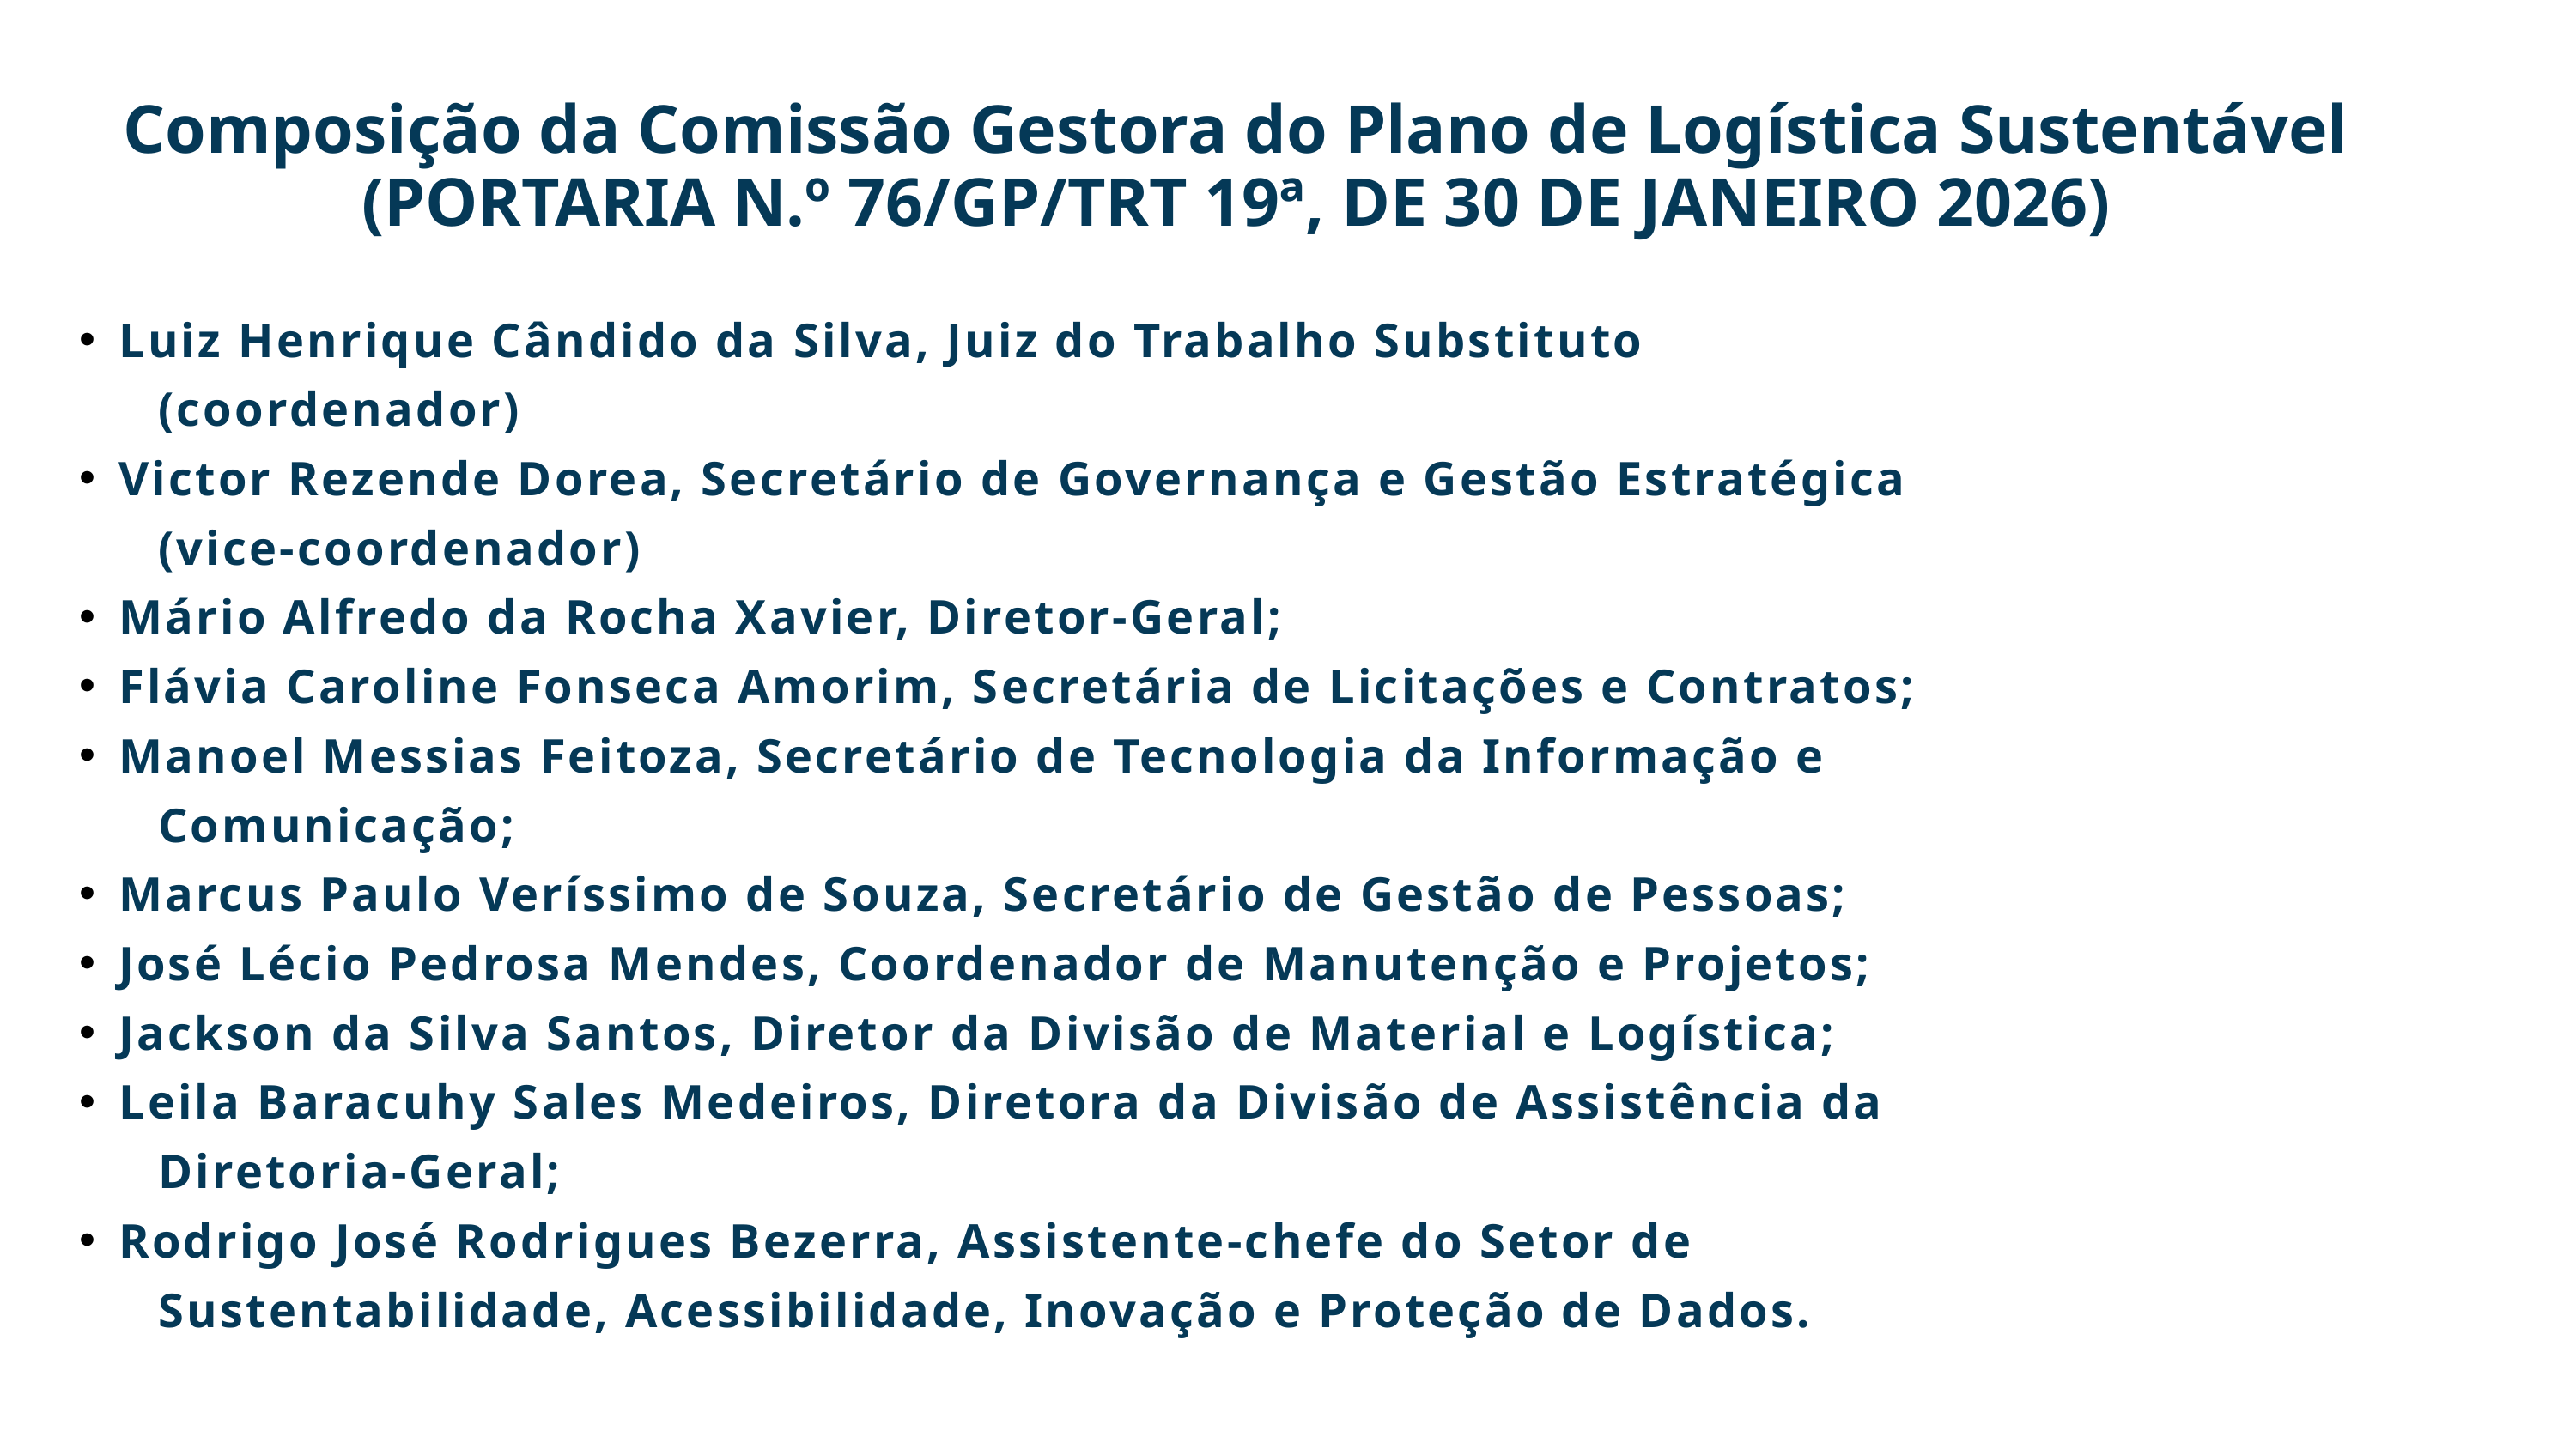

Composição da Comissão Gestora do Plano de Logística Sustentável (PORTARIA N.º 76/GP/TRT 19ª, DE 30 DE JANEIRO 2026)
Luiz Henrique Cândido da Silva, Juiz do Trabalho Substituto (coordenador)
Victor Rezende Dorea, Secretário de Governança e Gestão Estratégica (vice-coordenador)
Mário Alfredo da Rocha Xavier, Diretor-Geral;
Flávia Caroline Fonseca Amorim, Secretária de Licitações e Contratos;
Manoel Messias Feitoza, Secretário de Tecnologia da Informação e Comunicação;
Marcus Paulo Veríssimo de Souza, Secretário de Gestão de Pessoas;
José Lécio Pedrosa Mendes, Coordenador de Manutenção e Projetos;
Jackson da Silva Santos, Diretor da Divisão de Material e Logística;
Leila Baracuhy Sales Medeiros, Diretora da Divisão de Assistência da Diretoria-Geral;
Rodrigo José Rodrigues Bezerra, Assistente-chefe do Setor de Sustentabilidade, Acessibilidade, Inovação e Proteção de Dados.